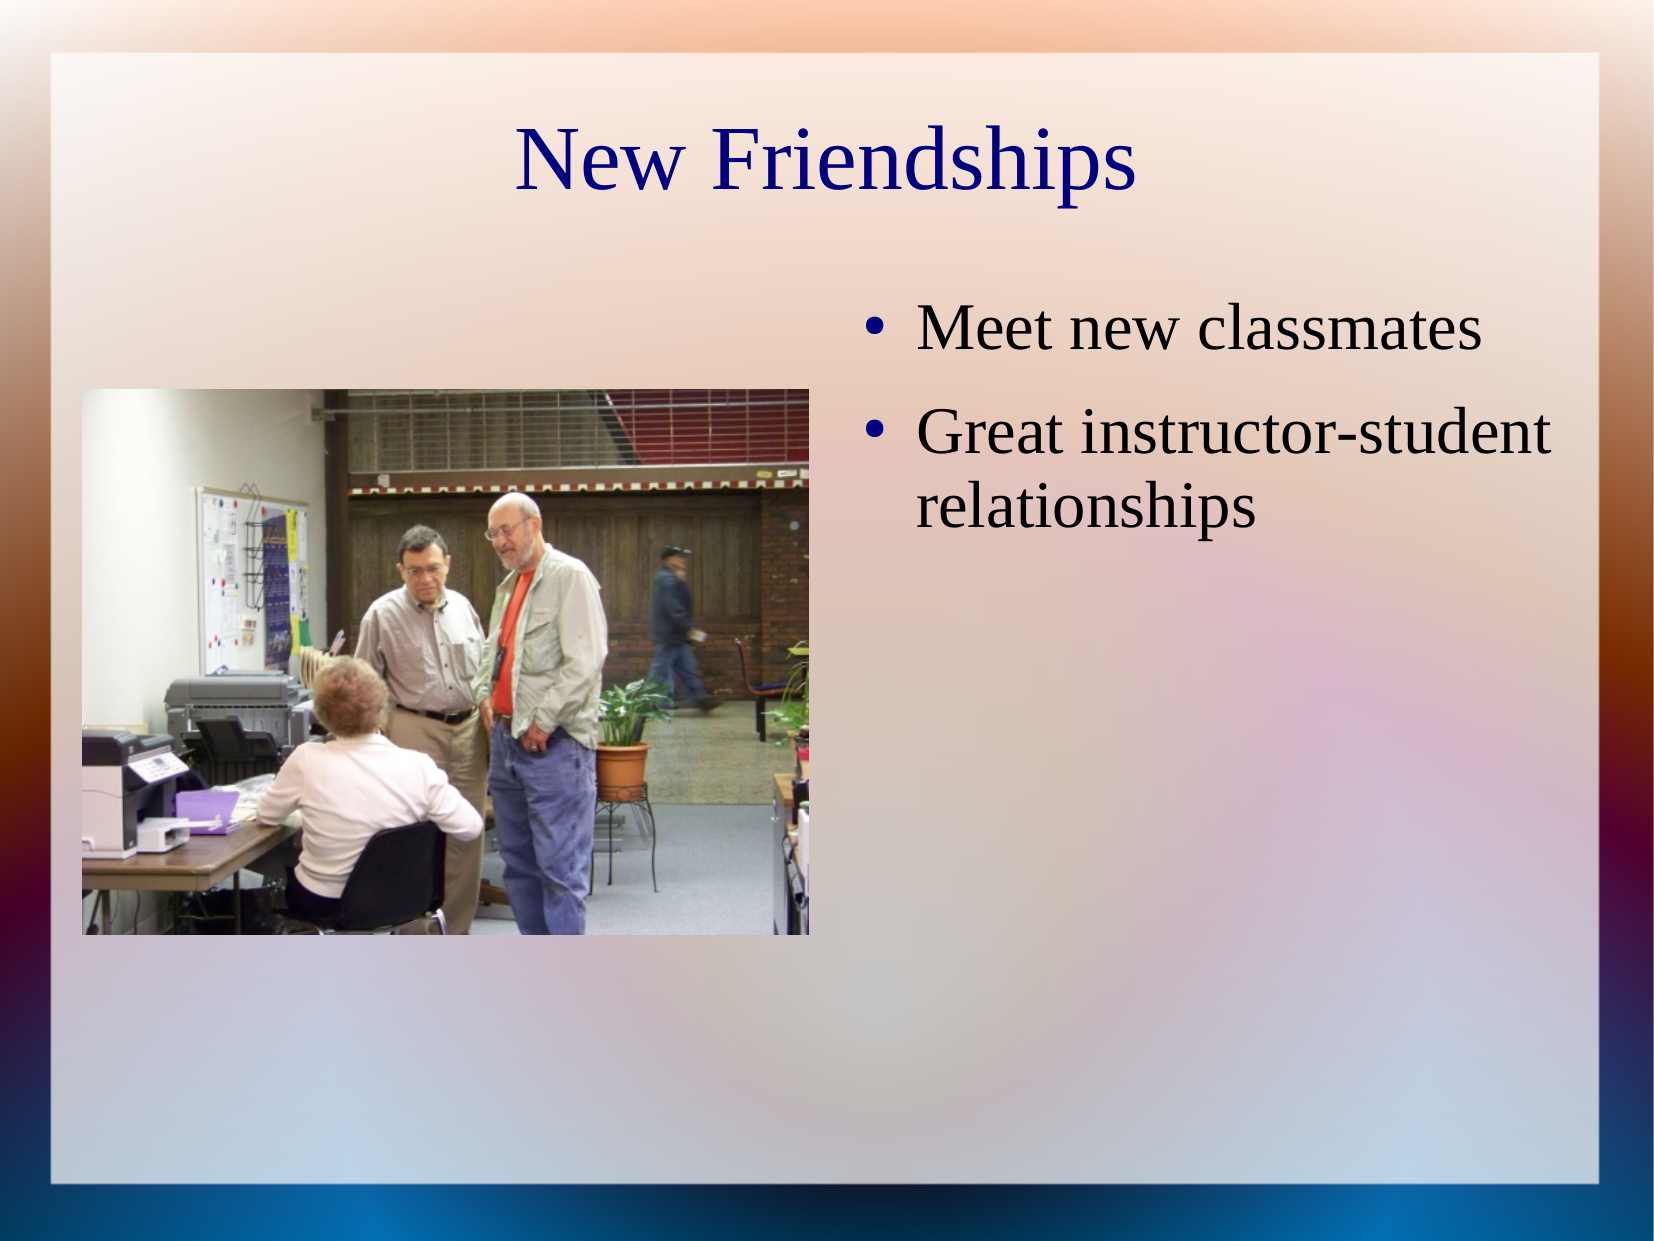

# New Friendships
Meet new classmates
Great instructor-student relationships